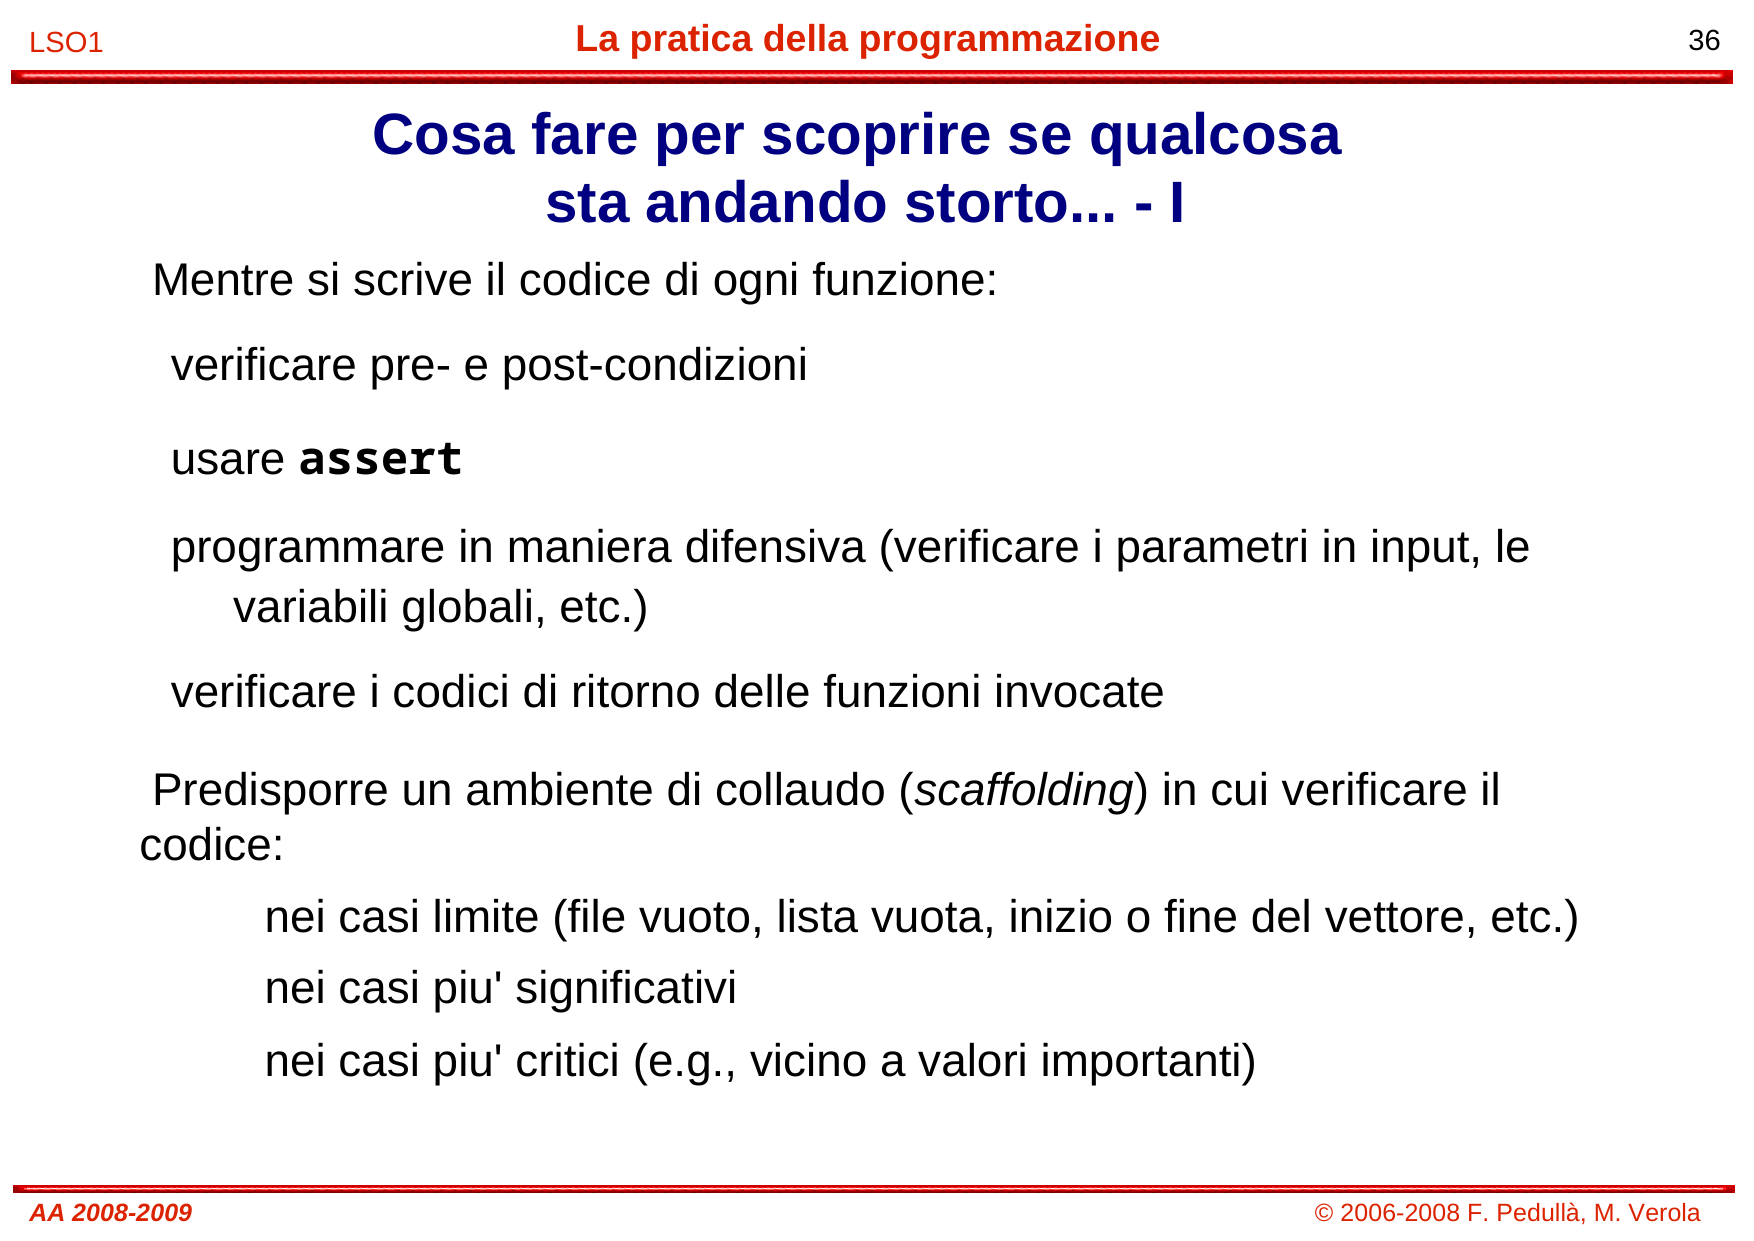

Cosa fare per scoprire se qualcosa
sta andando storto... - I
# Mentre si scrive il codice di ogni funzione:
verificare pre- e post-condizioni
usare assert
programmare in maniera difensiva (verificare i parametri in input, le variabili globali, etc.)
verificare i codici di ritorno delle funzioni invocate
 Predisporre un ambiente di collaudo (scaffolding) in cui verificare il codice:
nei casi limite (file vuoto, lista vuota, inizio o fine del vettore, etc.)
nei casi piu' significativi
nei casi piu' critici (e.g., vicino a valori importanti)